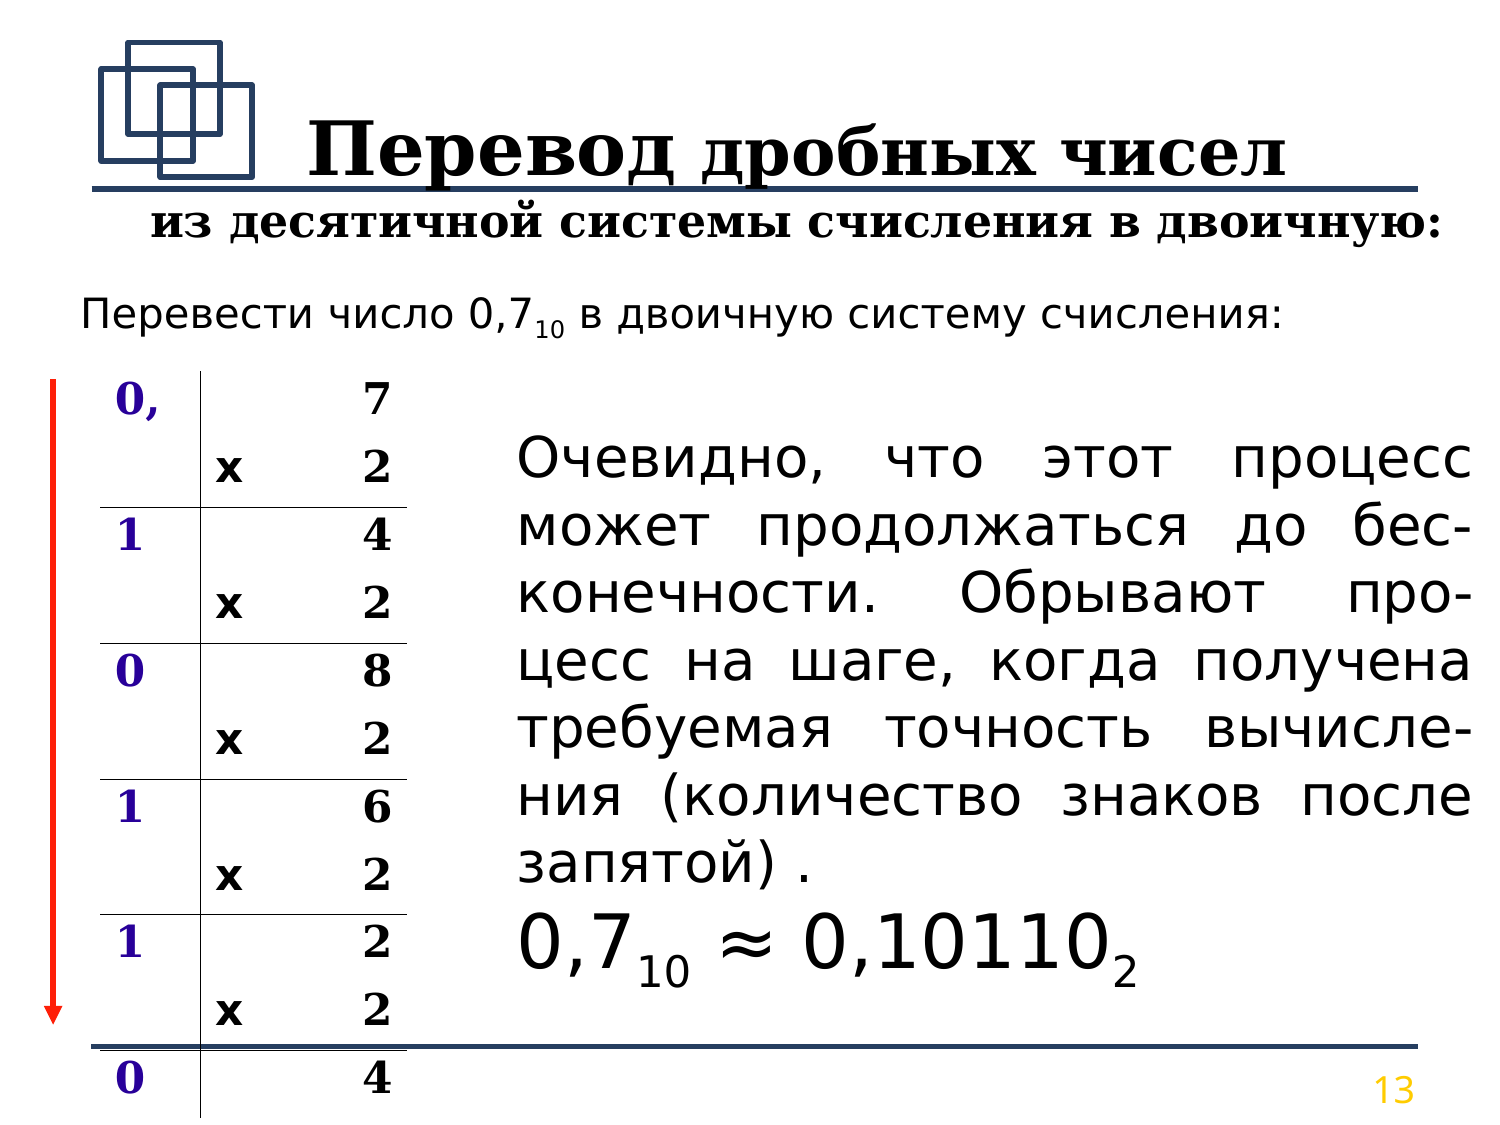

# Перевод дробных чисел из десятичной системы счисления в двоичную:
 Перевести число 0,710 в двоичную систему счисления:
| 0, | 7 | | |
| --- | --- | --- | --- |
| | х | | 2 |
| 1 | 4 | | |
| | х | 2 | |
| 0 | 8 | | |
| | х | 2 | |
| 1 | 6 | | |
| | х | 2 | |
| 1 | 2 | | |
| | х | | 2 |
| 0 | 4 | | |
Очевидно, что этот процесс может продолжаться до бес-конечности. Обрывают про-цесс на шаге, когда получена требуемая точность вычисле-ния (количество знаков после запятой) .
0,710 ≈ 0,101102